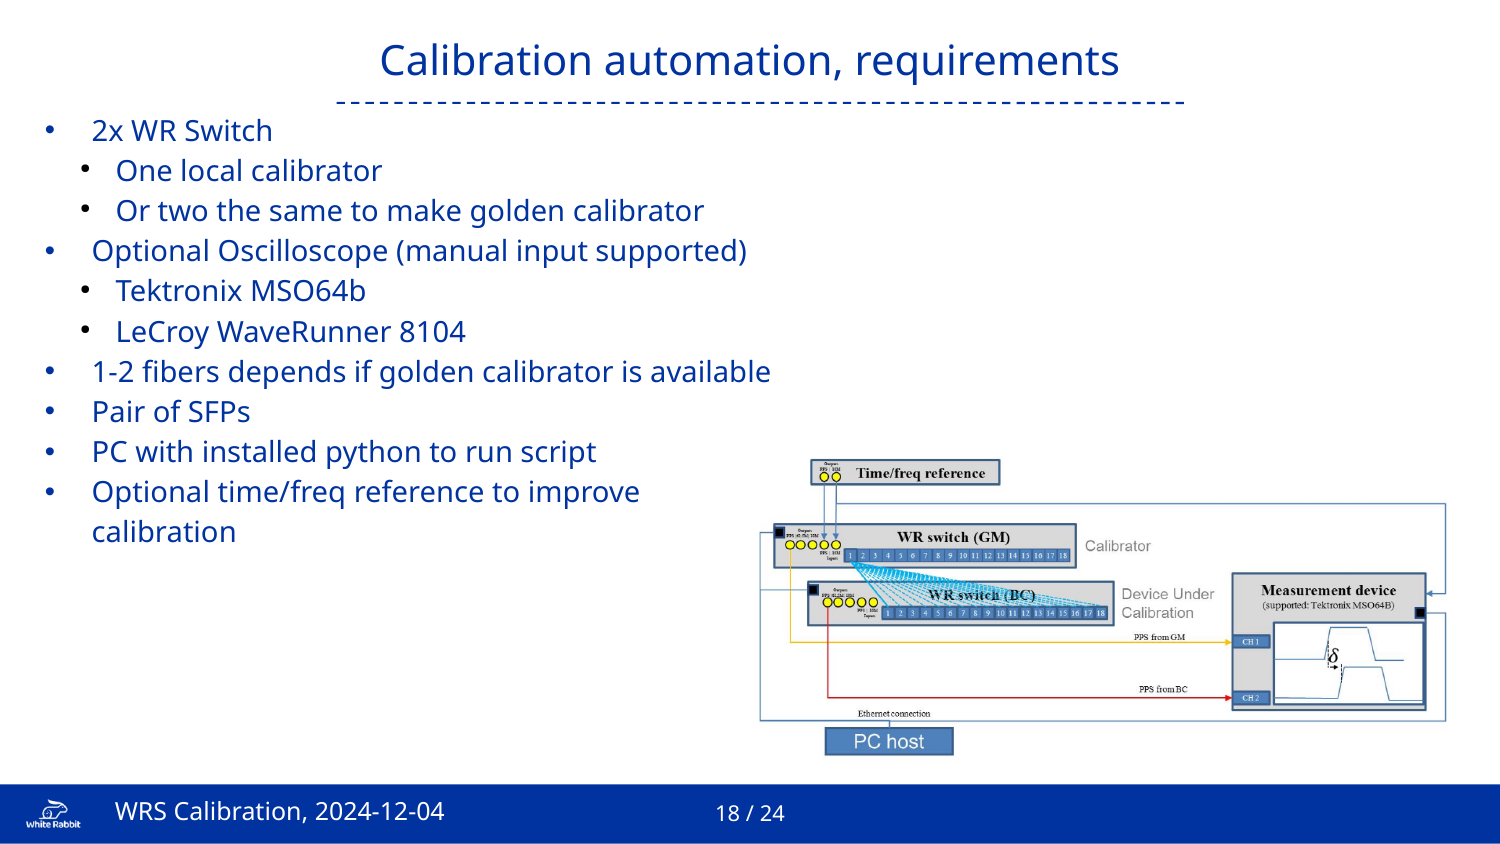

# Calibration automation, requirements
2x WR Switch
One local calibrator
Or two the same to make golden calibrator
Optional Oscilloscope (manual input supported)
Tektronix MSO64b
LeCroy WaveRunner 8104
1-2 fibers depends if golden calibrator is available
Pair of SFPs
PC with installed python to run script
Optional time/freq reference to improve
calibration
WRS Calibration, 2024-12-04